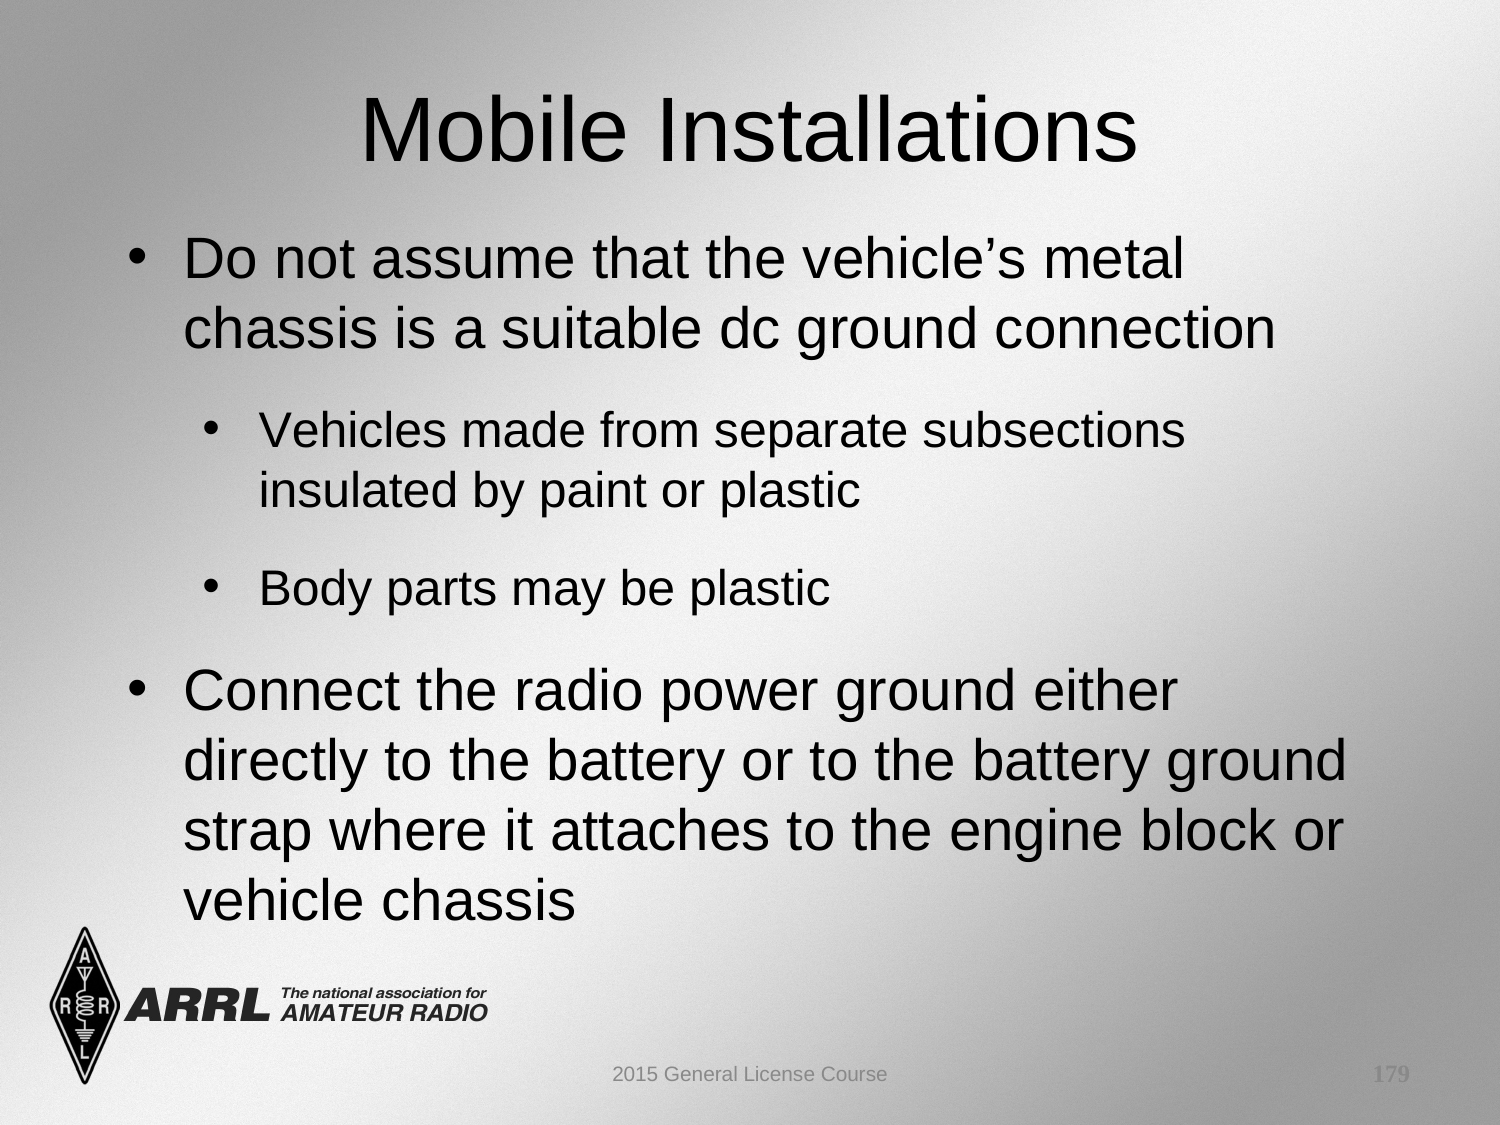

Mobile Installations
Do not assume that the vehicle’s metal chassis is a suitable dc ground connection
Vehicles made from separate subsections insulated by paint or plastic
Body parts may be plastic
Connect the radio power ground either directly to the battery or to the battery ground strap where it attaches to the engine block or vehicle chassis
2015 General License Course